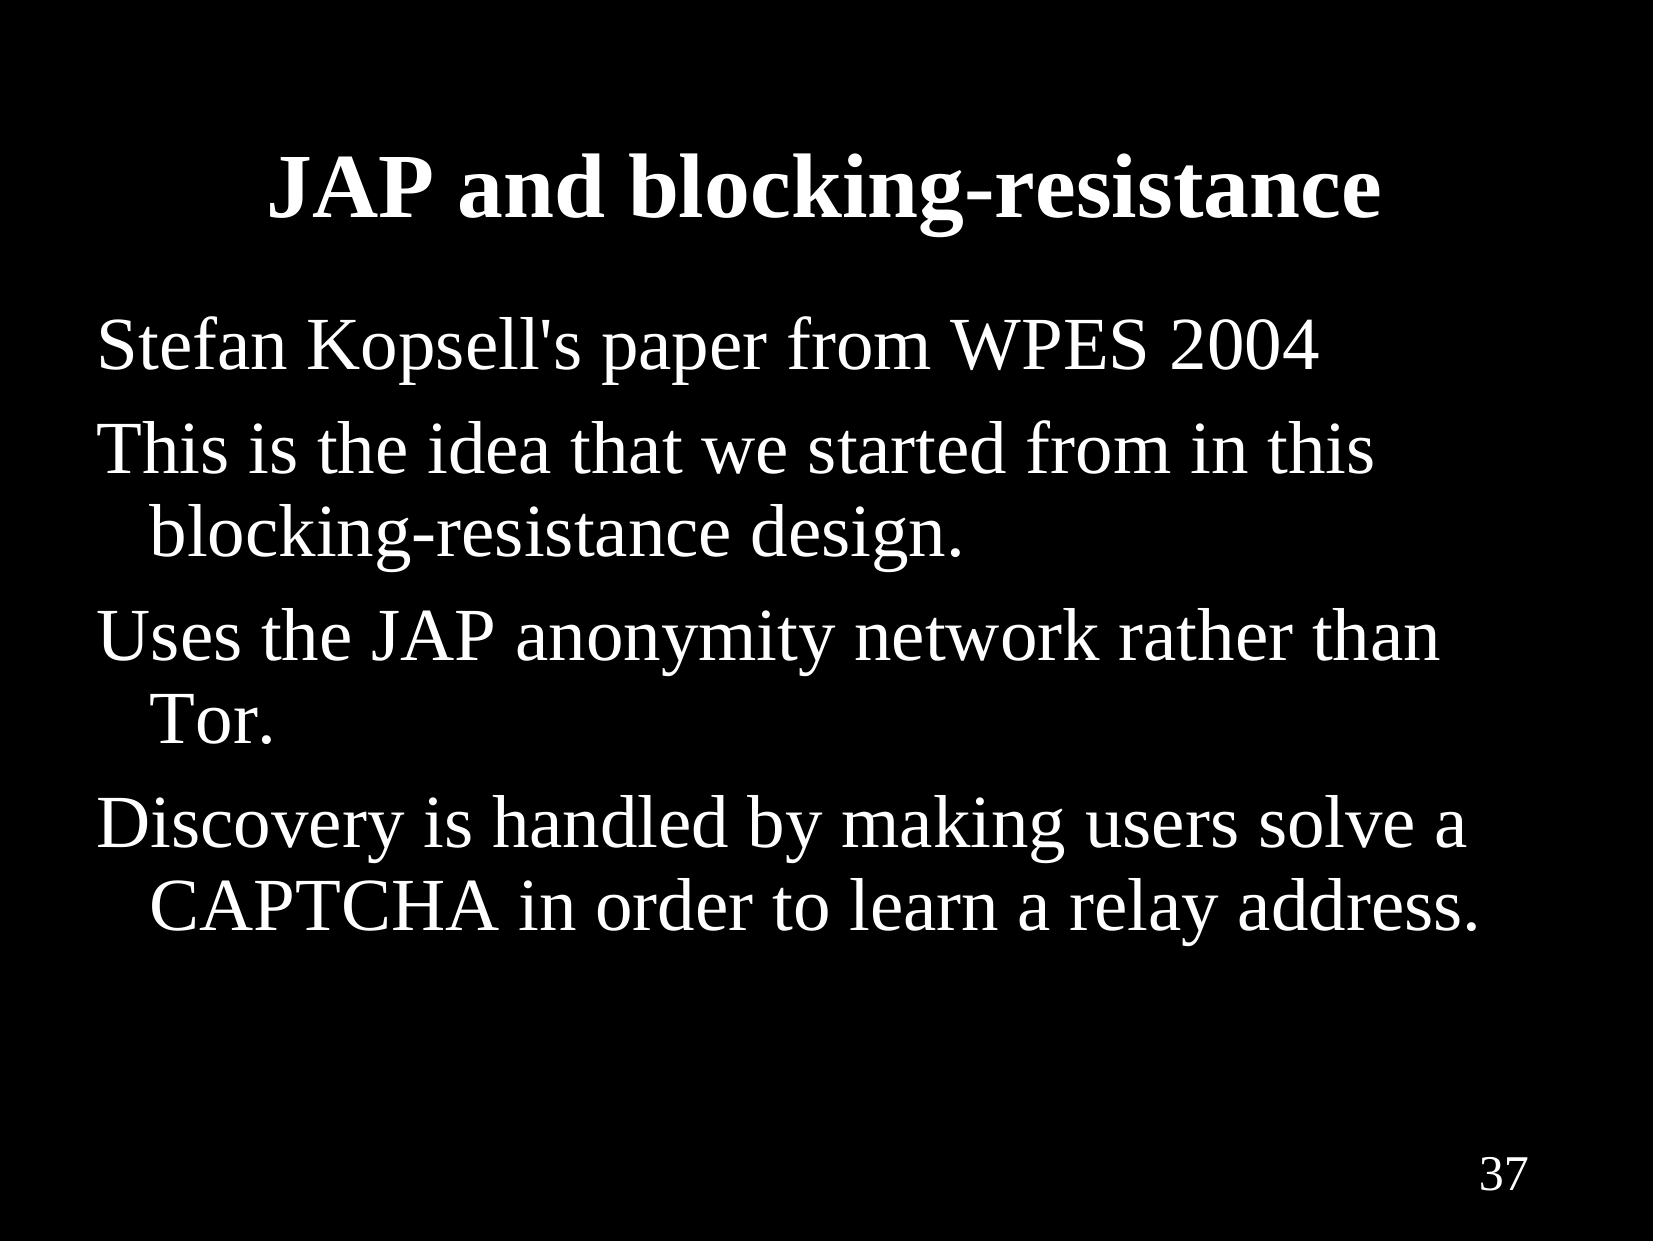

# JAP and blocking-resistance
Stefan Kopsell's paper from WPES 2004
This is the idea that we started from in this blocking-resistance design.
Uses the JAP anonymity network rather than Tor.
Discovery is handled by making users solve a CAPTCHA in order to learn a relay address.